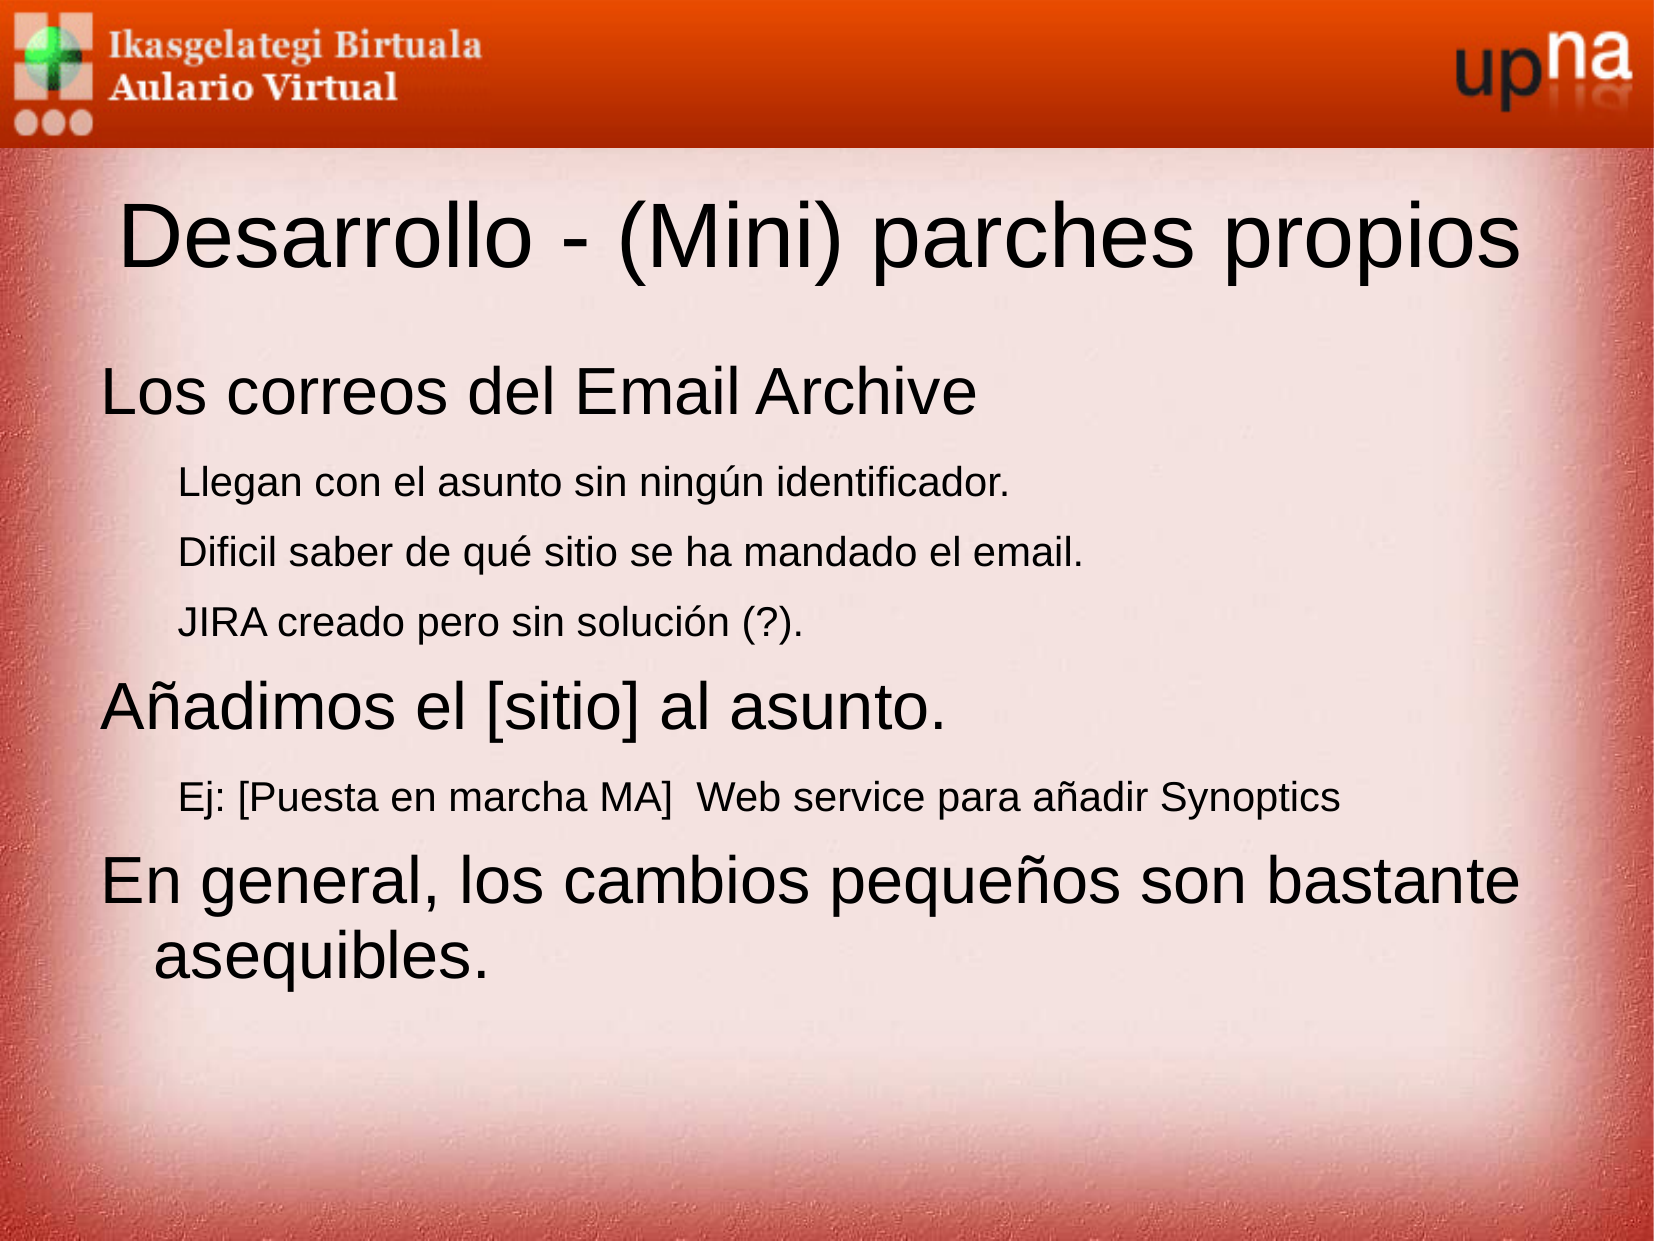

# Desarrollo - (Mini) parches propios
Los correos del Email Archive
Llegan con el asunto sin ningún identificador.
Dificil saber de qué sitio se ha mandado el email.
JIRA creado pero sin solución (?).
Añadimos el [sitio] al asunto.
Ej: [Puesta en marcha MA] Web service para añadir Synoptics
En general, los cambios pequeños son bastante asequibles.